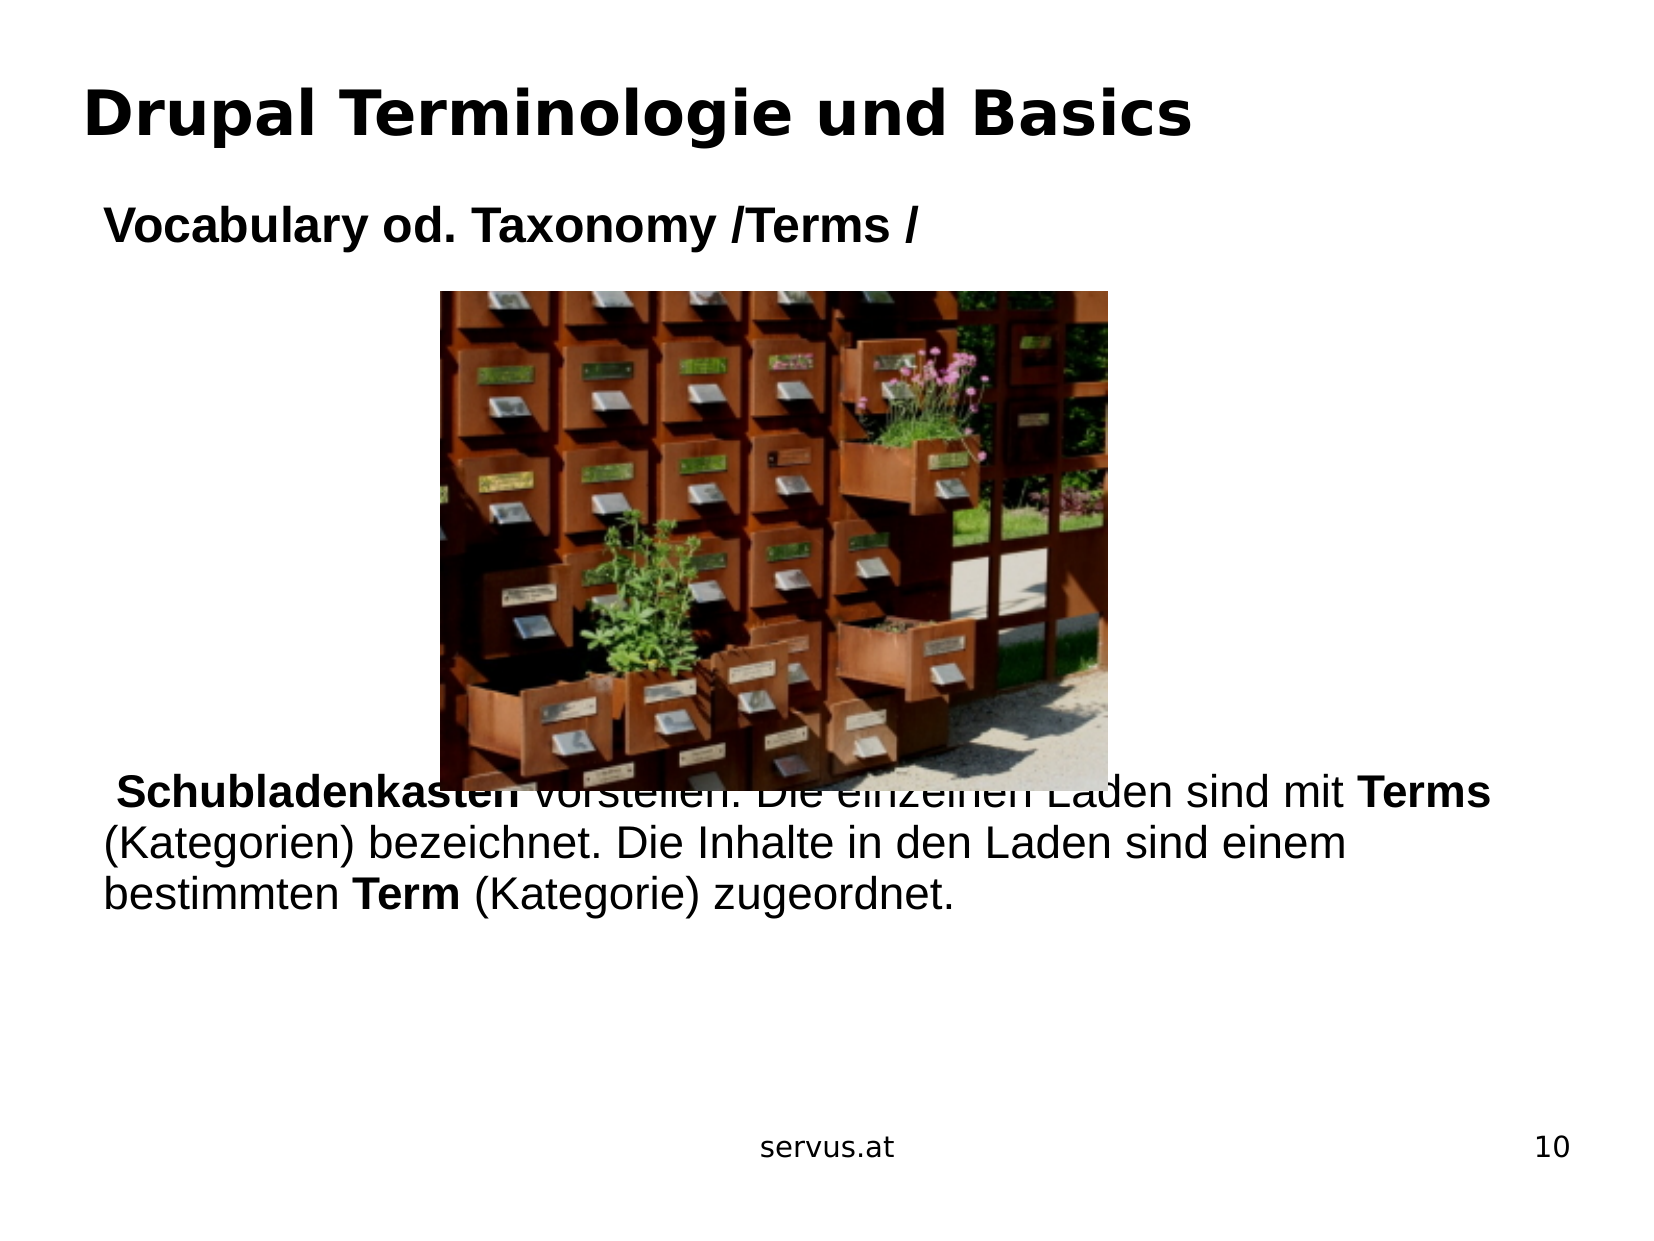

# Drupal Terminologie und Basics
Vocabulary od. Taxonomy /Terms /
 Schubladenkasten vorstellen. Die einzelnen Laden sind mit Terms (Kategorien) bezeichnet. Die Inhalte in den Laden sind einem bestimmten Term (Kategorie) zugeordnet.
servus.at
10